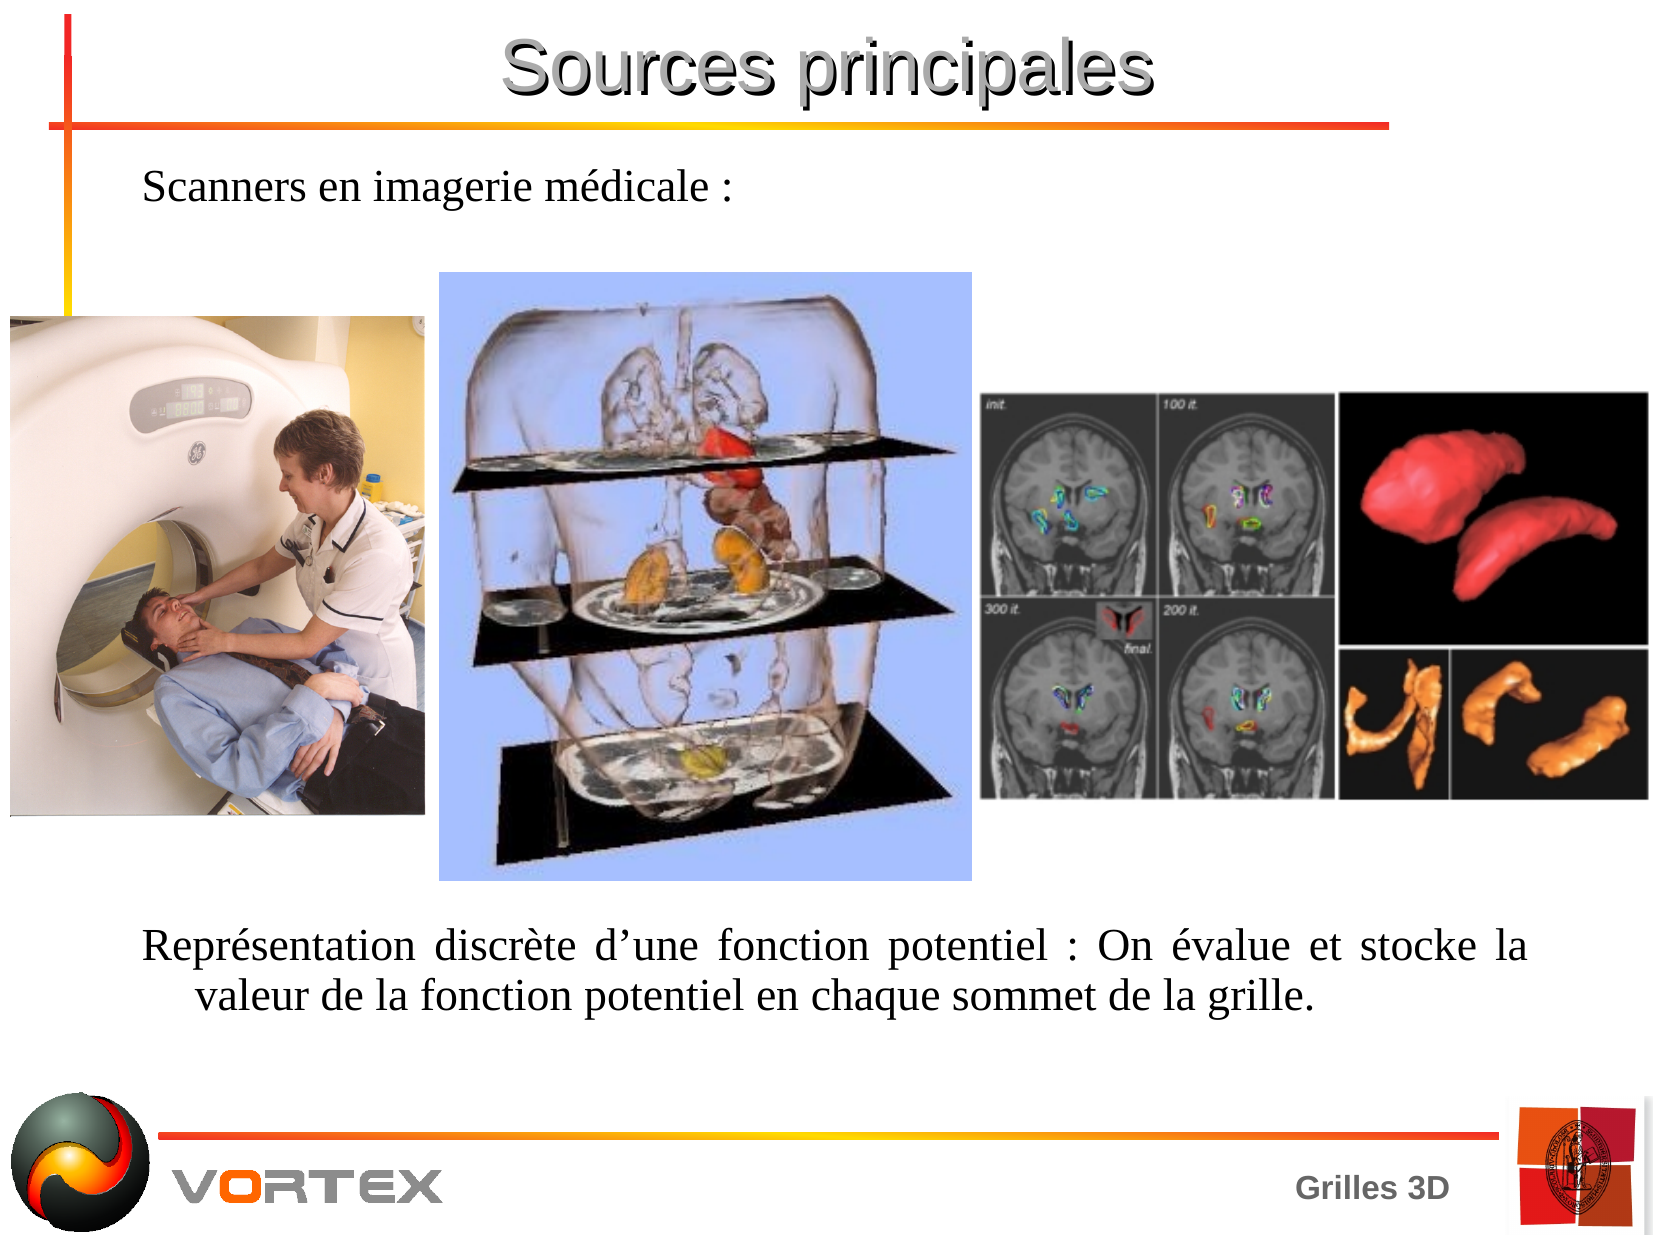

# Sources principales
Scanners en imagerie médicale :
Représentation discrète d’une fonction potentiel : On évalue et stocke la valeur de la fonction potentiel en chaque sommet de la grille.